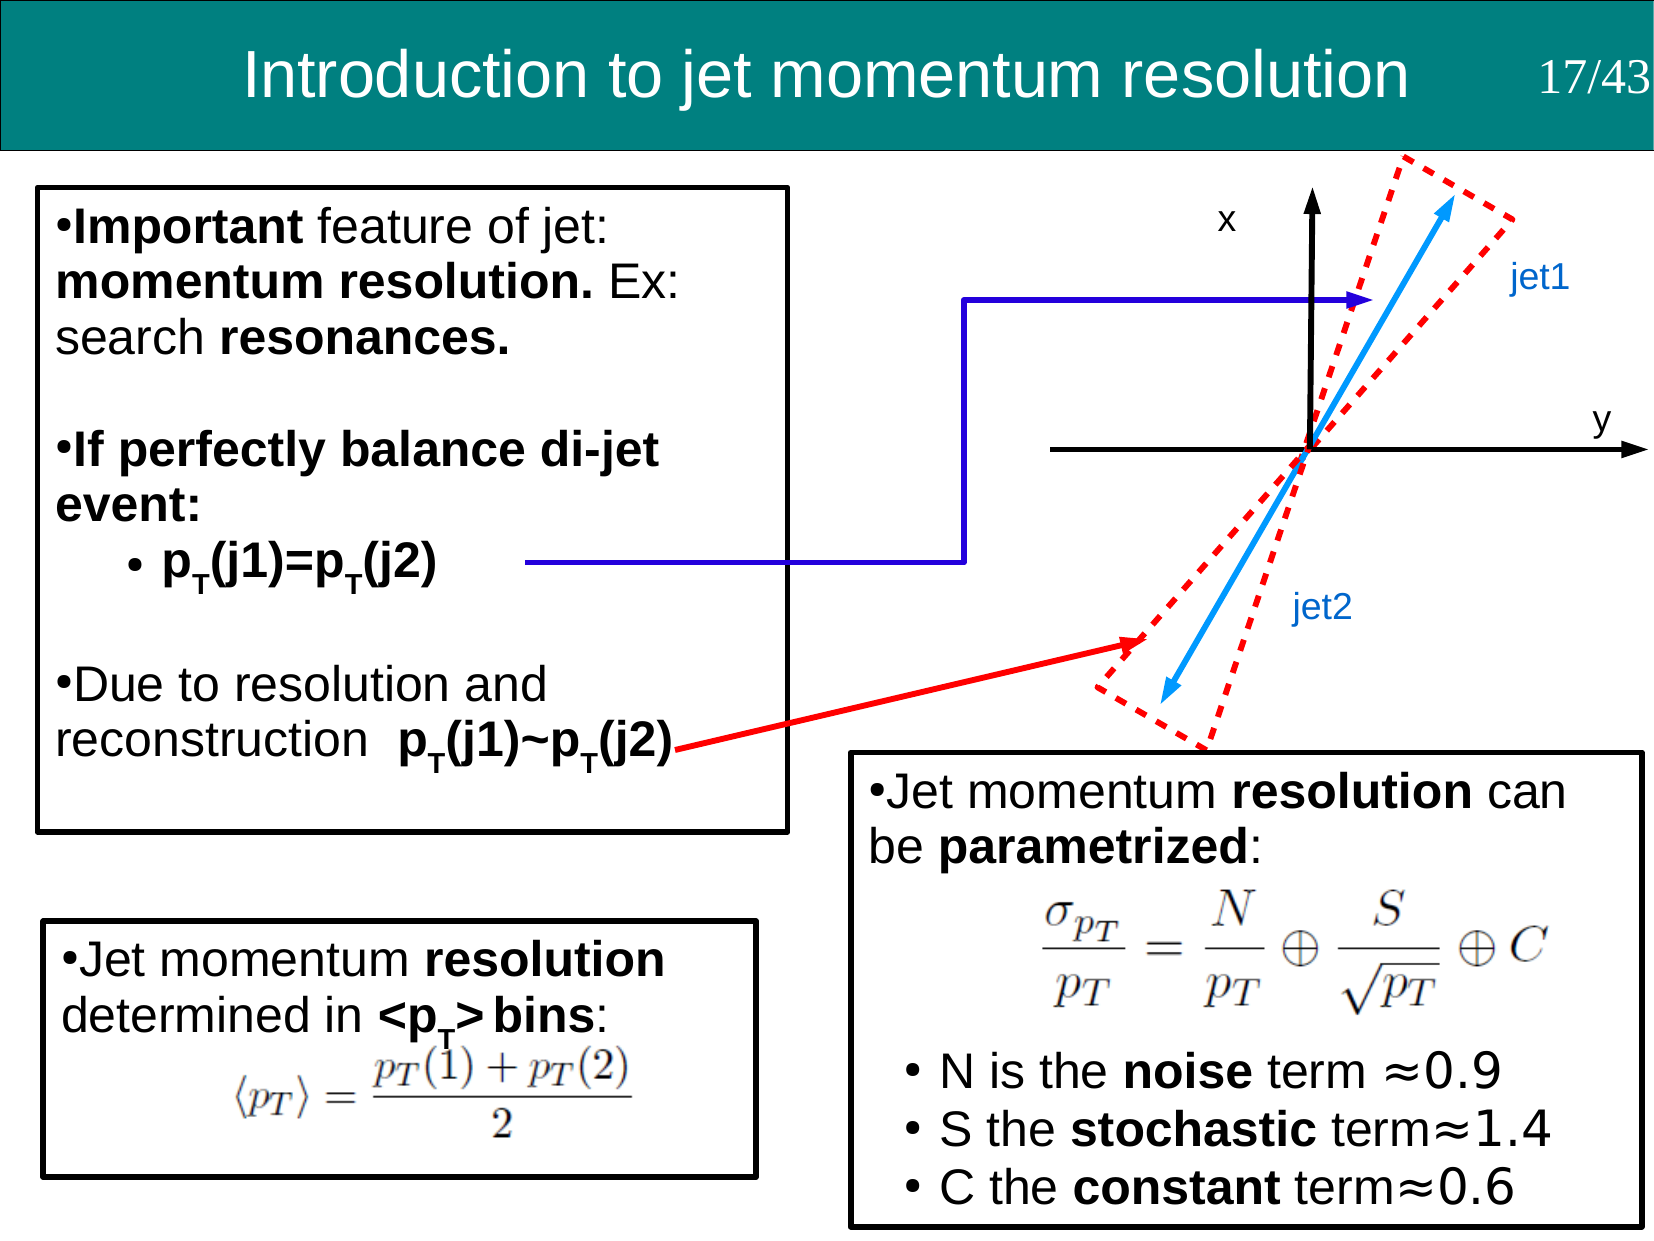

# Introduction to jet momentum resolution
17
Important feature of jet: momentum resolution. Ex: search resonances.
If perfectly balance di-jet event:
pT(j1)=pT(j2)
Due to resolution and reconstruction pT(j1)~pT(j2)
x
jet1
y
jet2
Jet momentum resolution can be parametrized:
N is the noise term ≈0.9
S the stochastic term≈1.4
C the constant term≈0.6
Jet momentum resolution determined in <pT> bins: